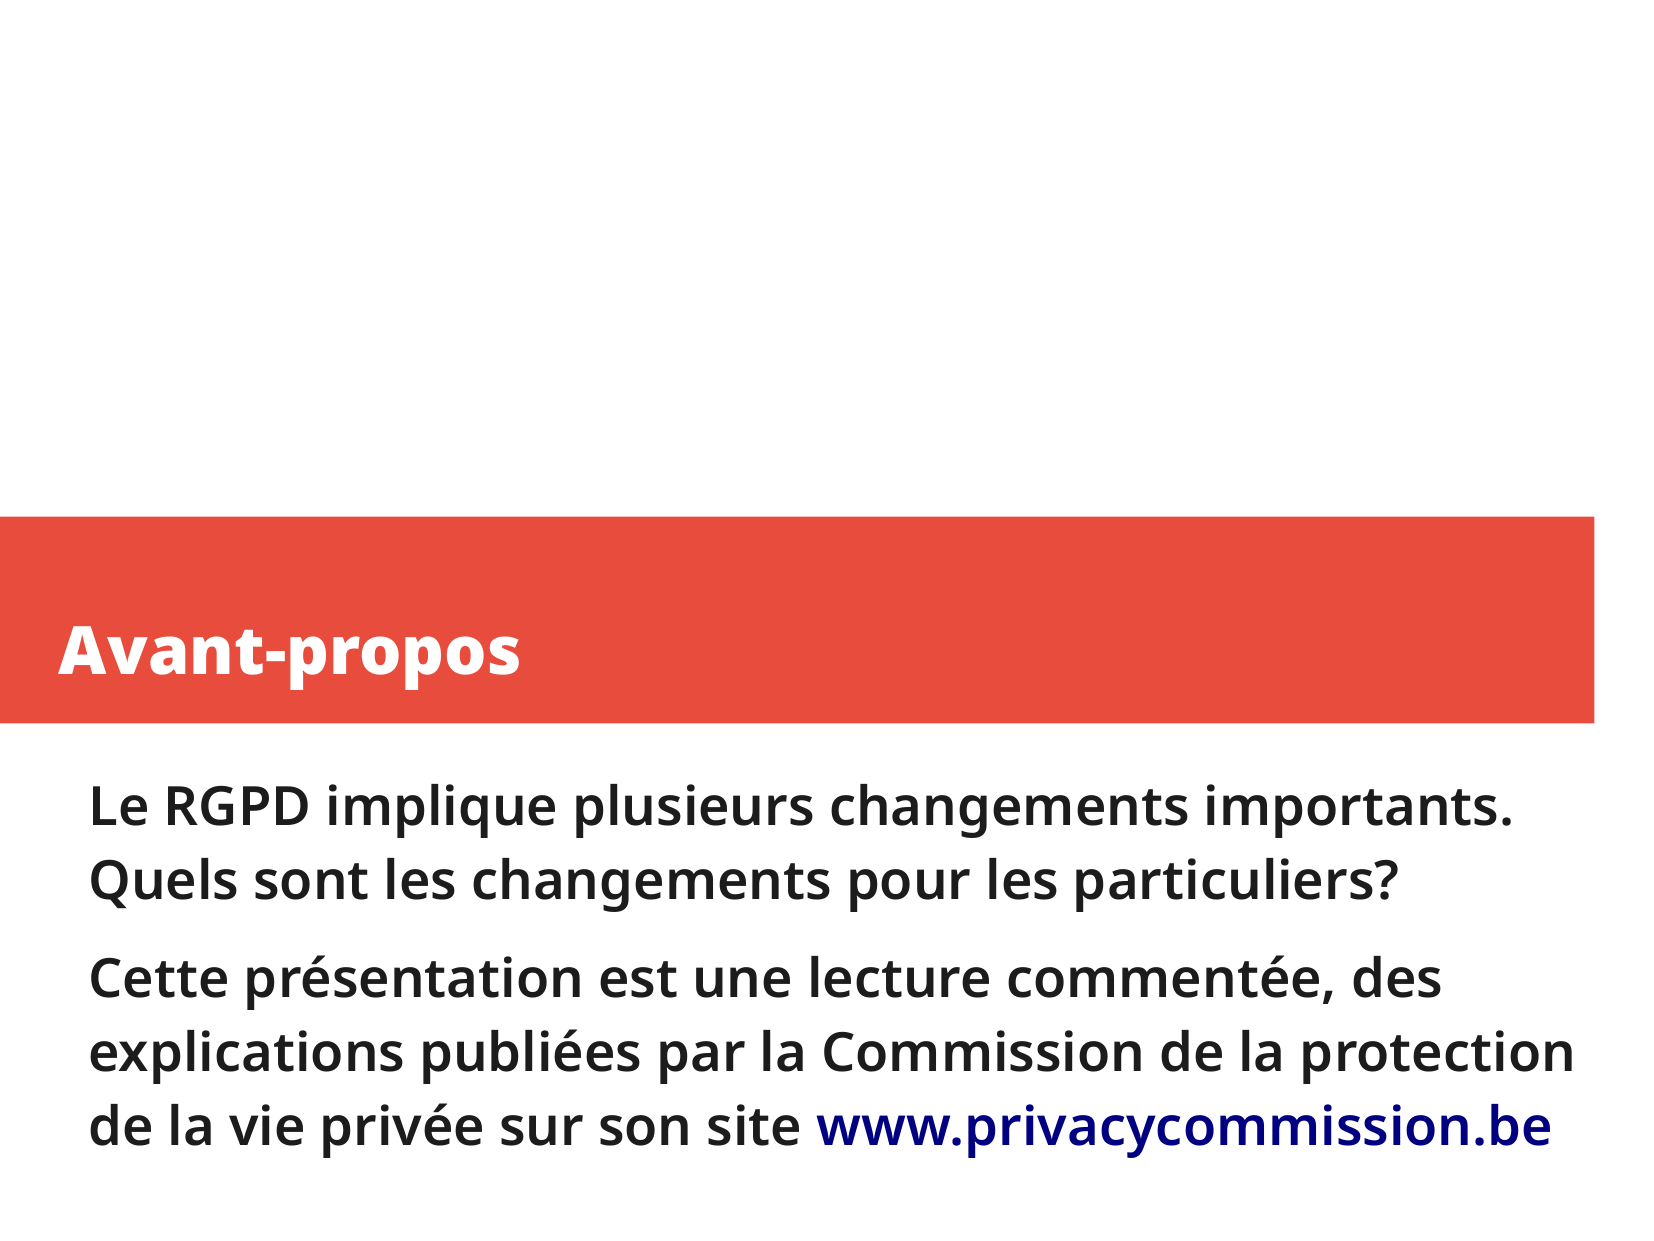

# Avant-propos
Le RGPD implique plusieurs changements importants. Quels sont les changements pour les particuliers?
Cette présentation est une lecture commentée, des explications publiées par la Commission de la protection de la vie privée sur son site www.privacycommission.be